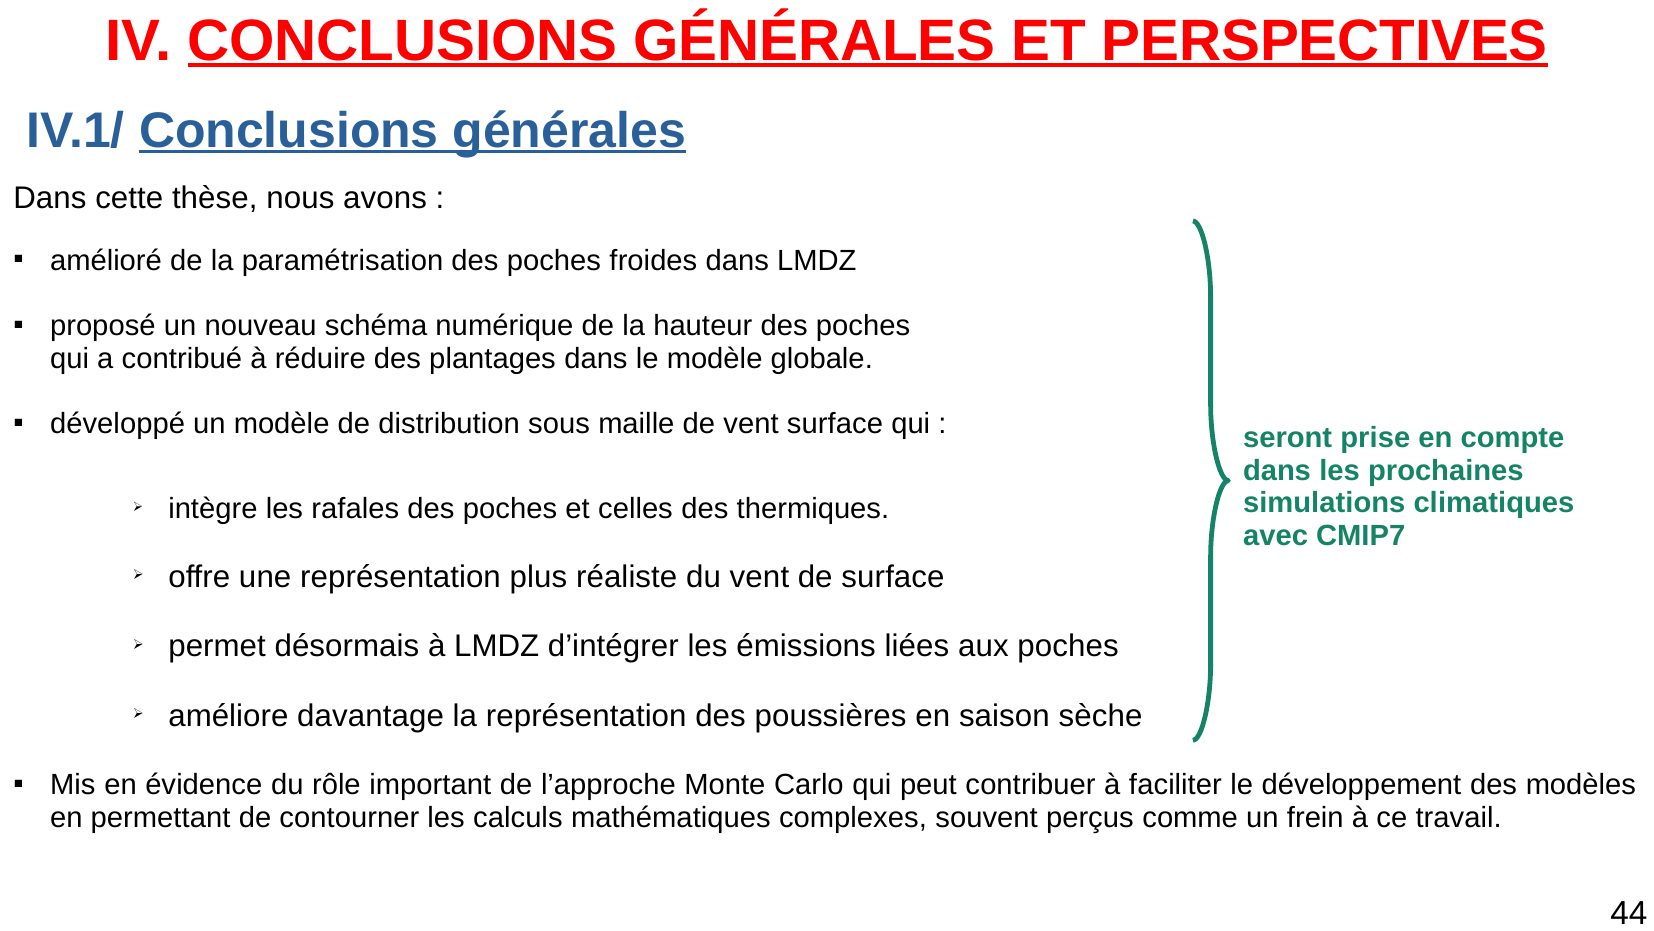

IV. CONCLUSIONS GÉNÉRALES ET PERSPECTIVES
IV.1/ Conclusions générales
Dans cette thèse, nous avons :
amélioré de la paramétrisation des poches froides dans LMDZ
proposé un nouveau schéma numérique de la hauteur des poches
qui a contribué à réduire des plantages dans le modèle globale.
développé un modèle de distribution sous maille de vent surface qui :
Mis en évidence du rôle important de l’approche Monte Carlo qui peut contribuer à faciliter le développement des modèles en permettant de contourner les calculs mathématiques complexes, souvent perçus comme un frein à ce travail.
seront prise en compte dans les prochaines simulations climatiques avec CMIP7
intègre les rafales des poches et celles des thermiques.
offre une représentation plus réaliste du vent de surface
permet désormais à LMDZ d’intégrer les émissions liées aux poches
améliore davantage la représentation des poussières en saison sèche
44